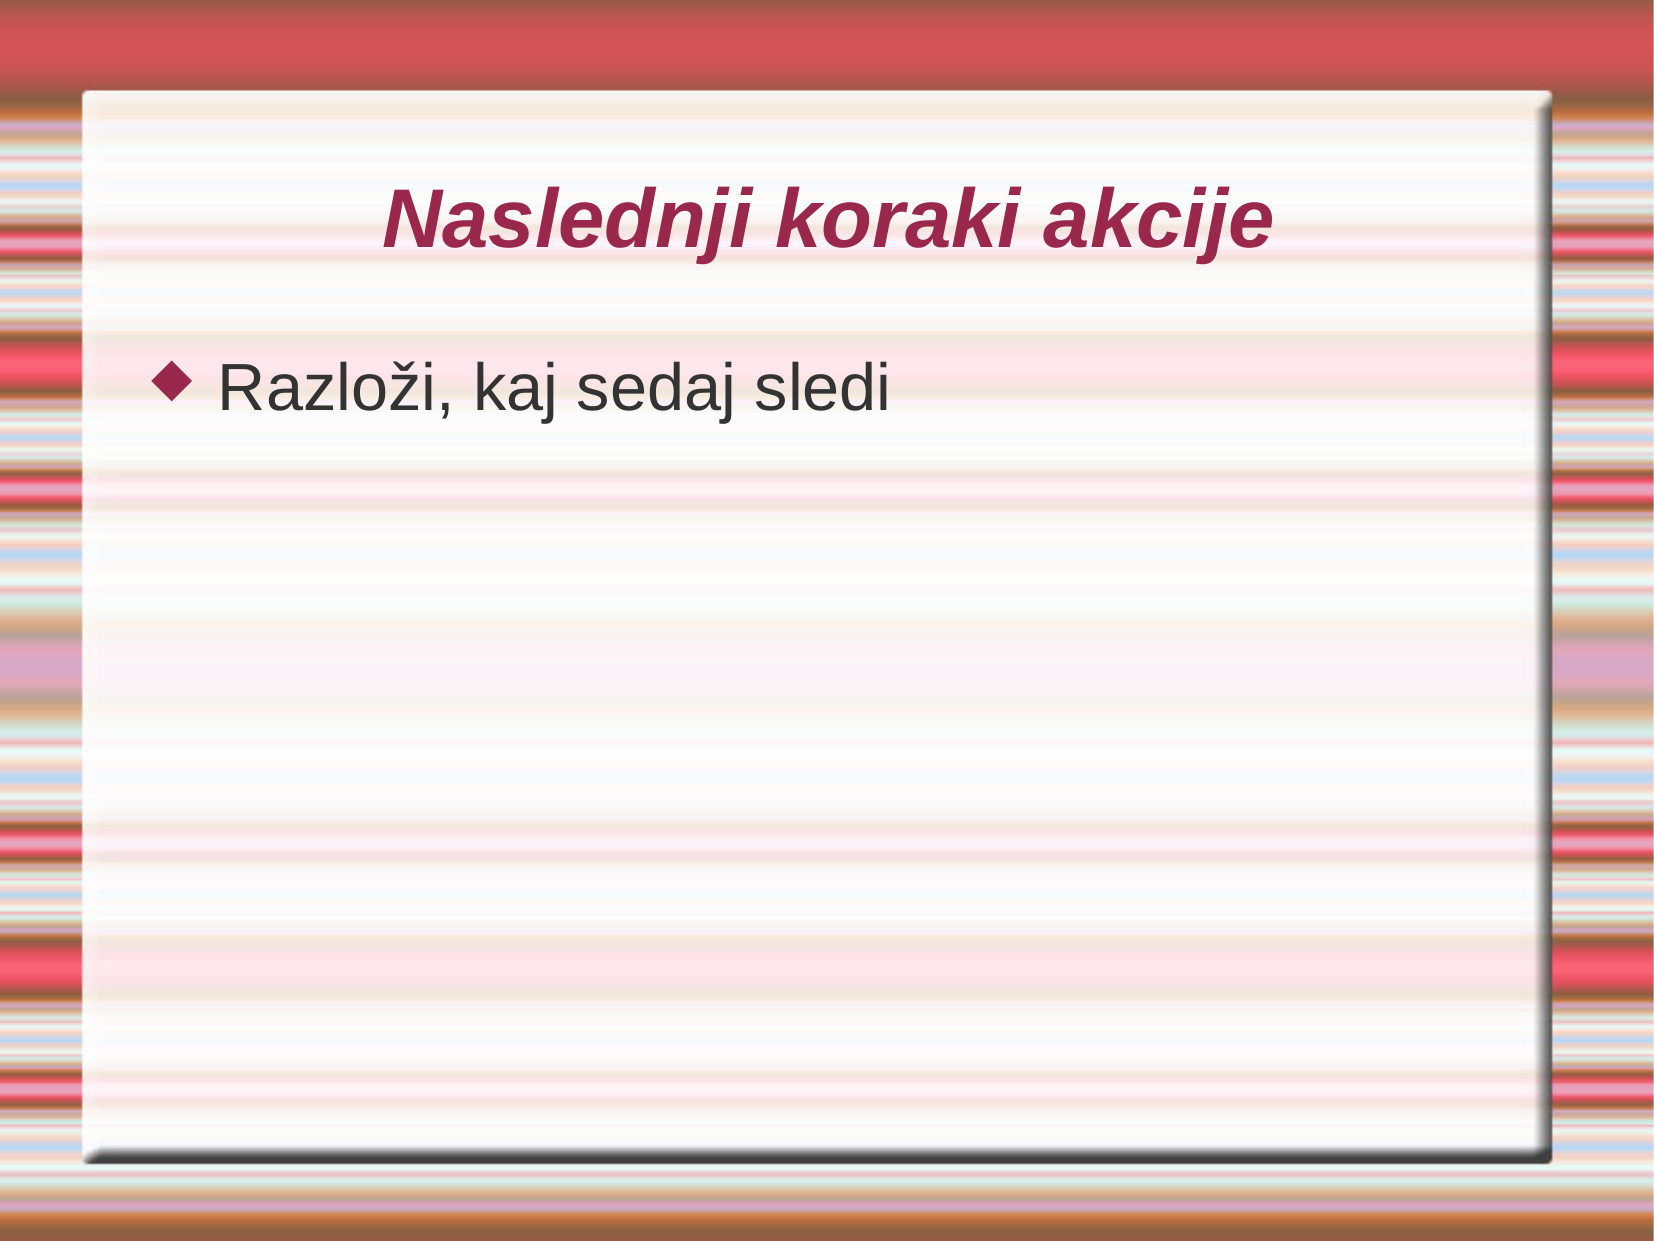

# Naslednji koraki akcije
Razloži, kaj sedaj sledi